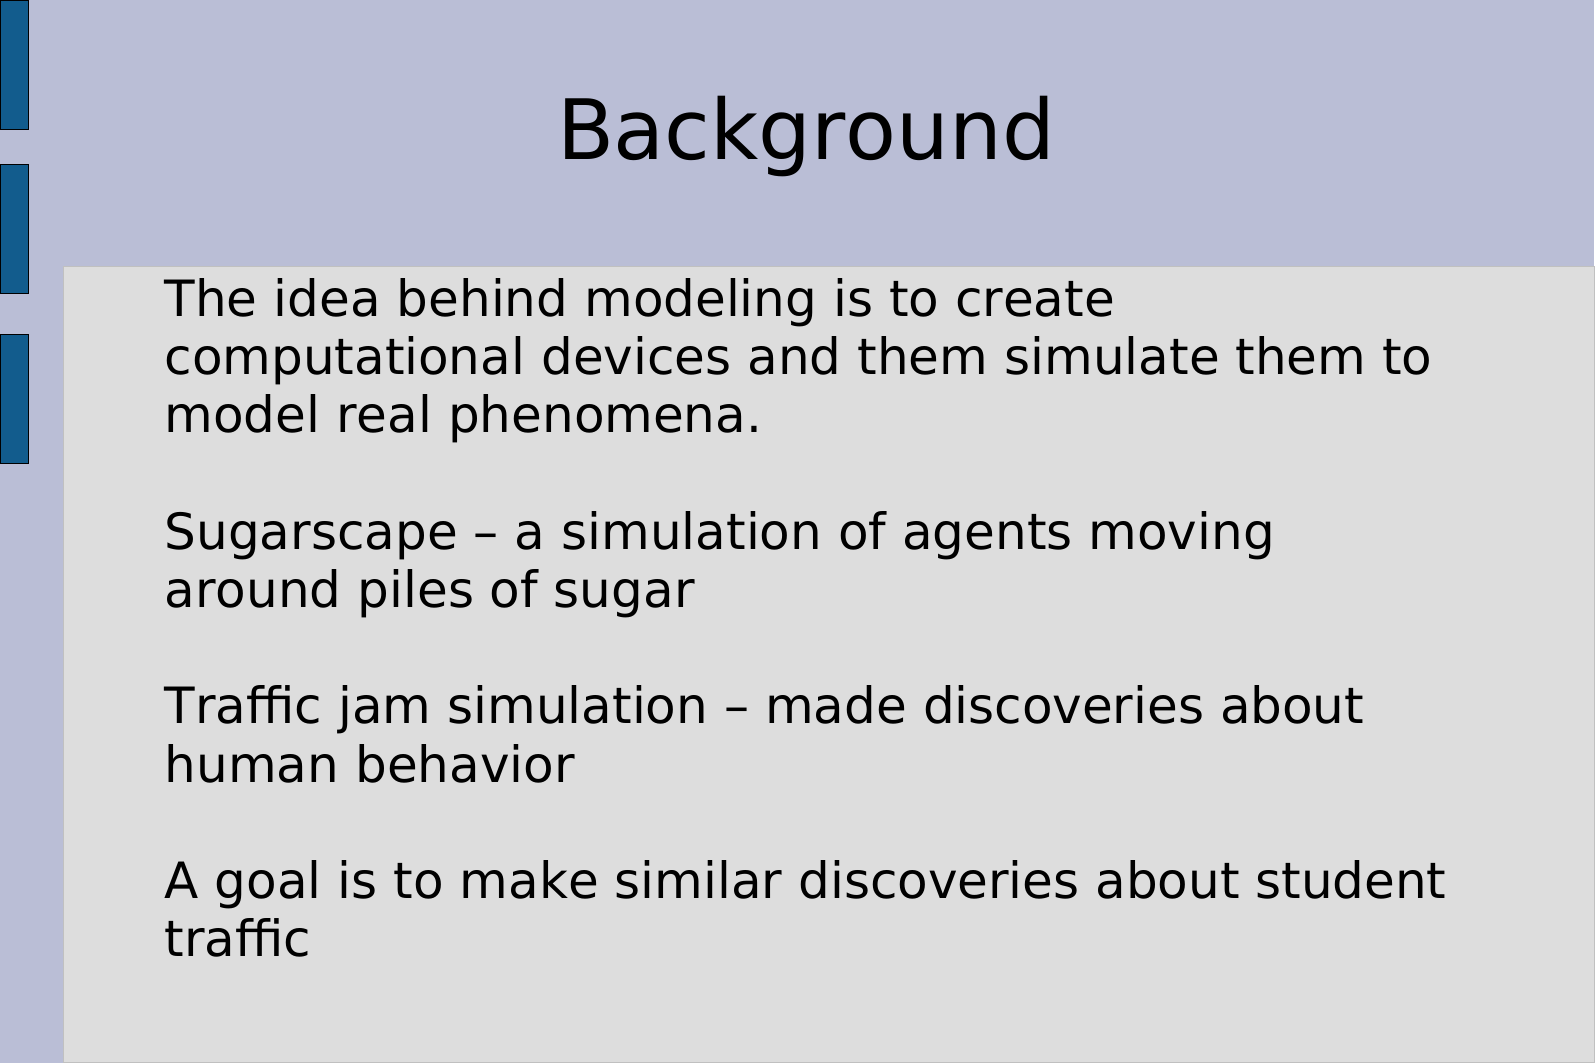

Background
The idea behind modeling is to create computational devices and them simulate them to model real phenomena.
Sugarscape – a simulation of agents moving around piles of sugar
Traffic jam simulation – made discoveries about human behavior
A goal is to make similar discoveries about student traffic